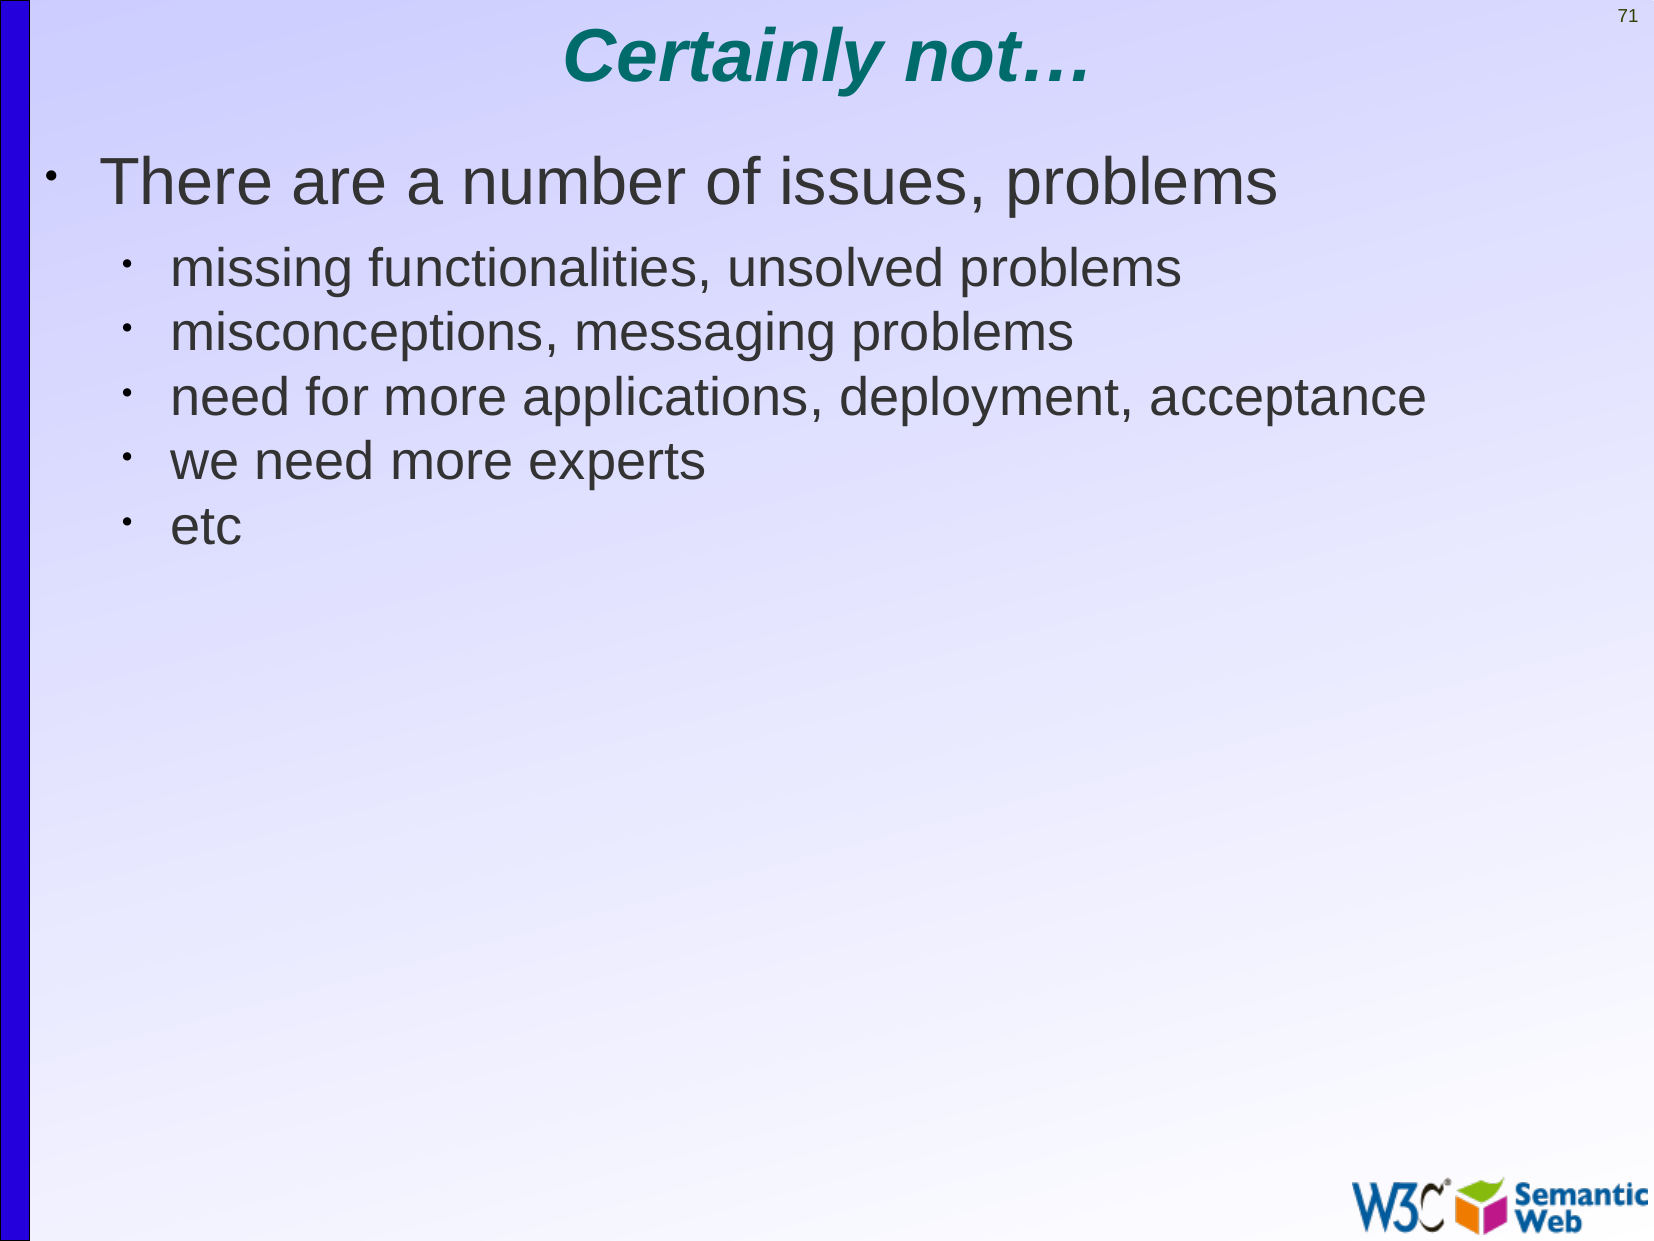

# Certainly not…
There are a number of issues, problems
missing functionalities, unsolved problems
misconceptions, messaging problems
need for more applications, deployment, acceptance
we need more experts
etc